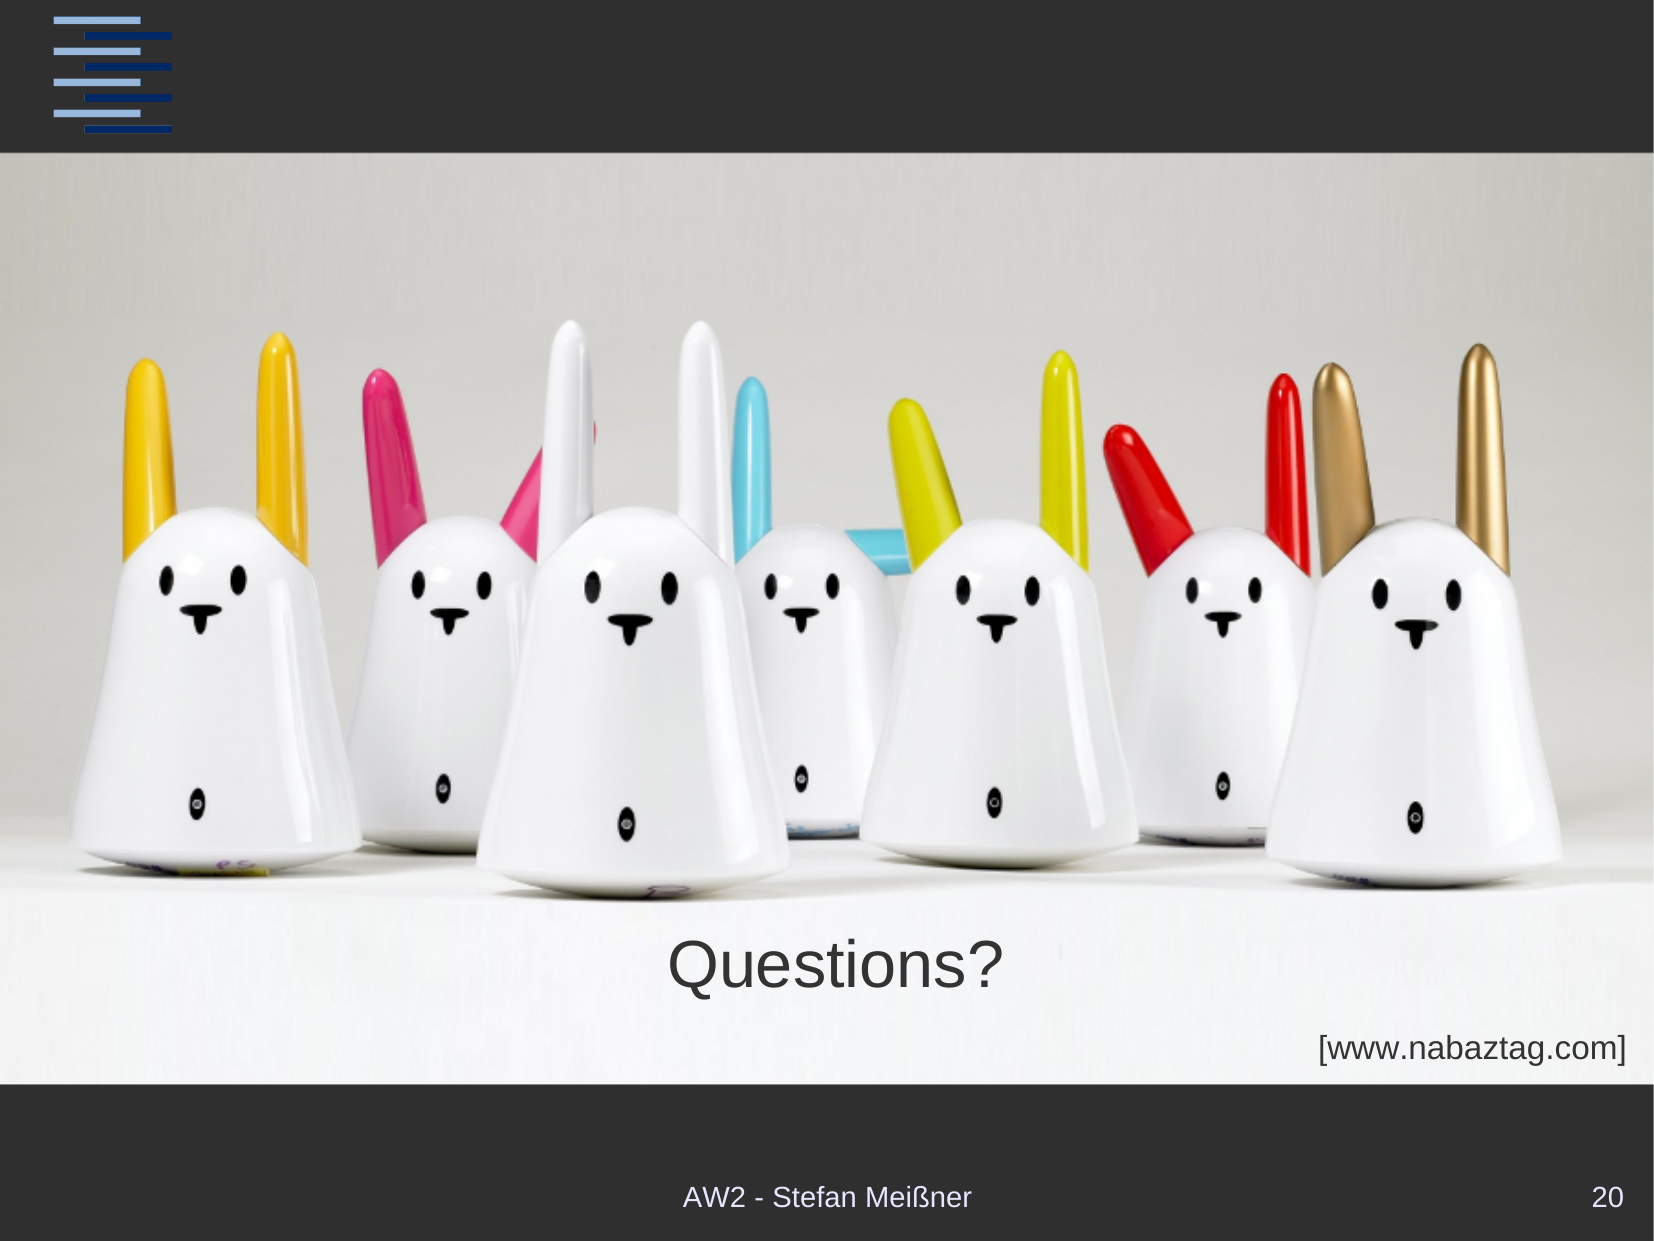

#
Questions?
[www.nabaztag.com]
AW2 - Stefan Meißner
20